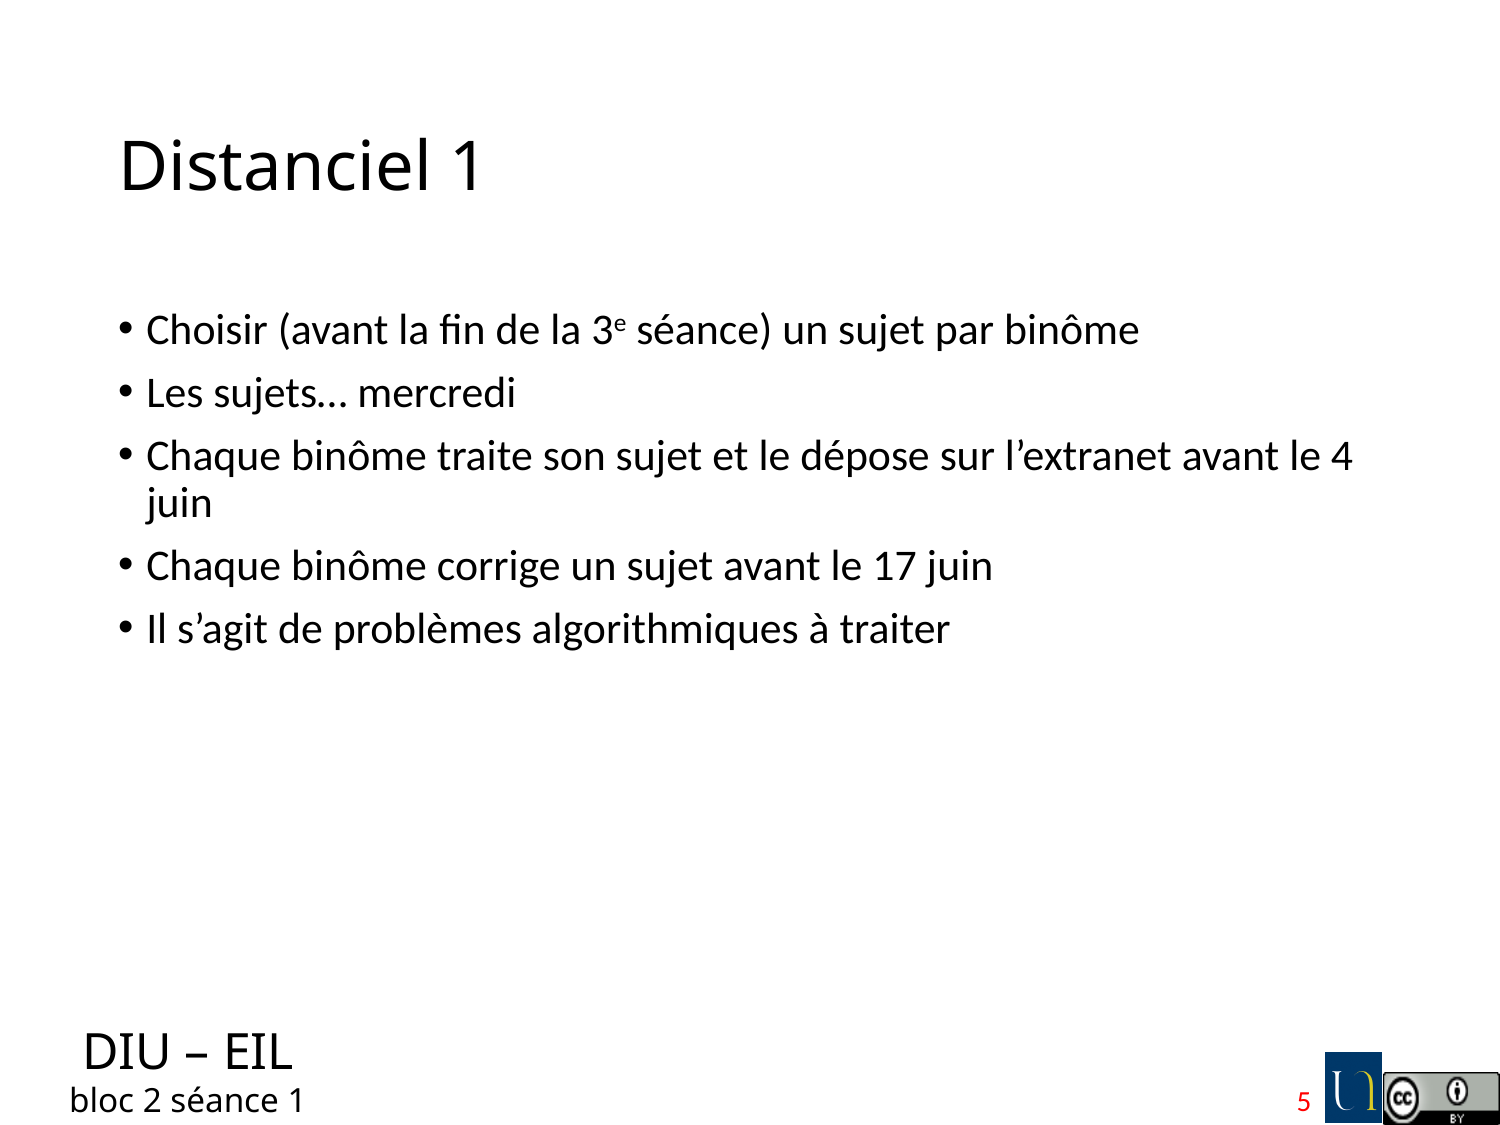

# Distanciel 1
Choisir (avant la fin de la 3e séance) un sujet par binôme
Les sujets… mercredi
Chaque binôme traite son sujet et le dépose sur l’extranet avant le 4 juin
Chaque binôme corrige un sujet avant le 17 juin
Il s’agit de problèmes algorithmiques à traiter